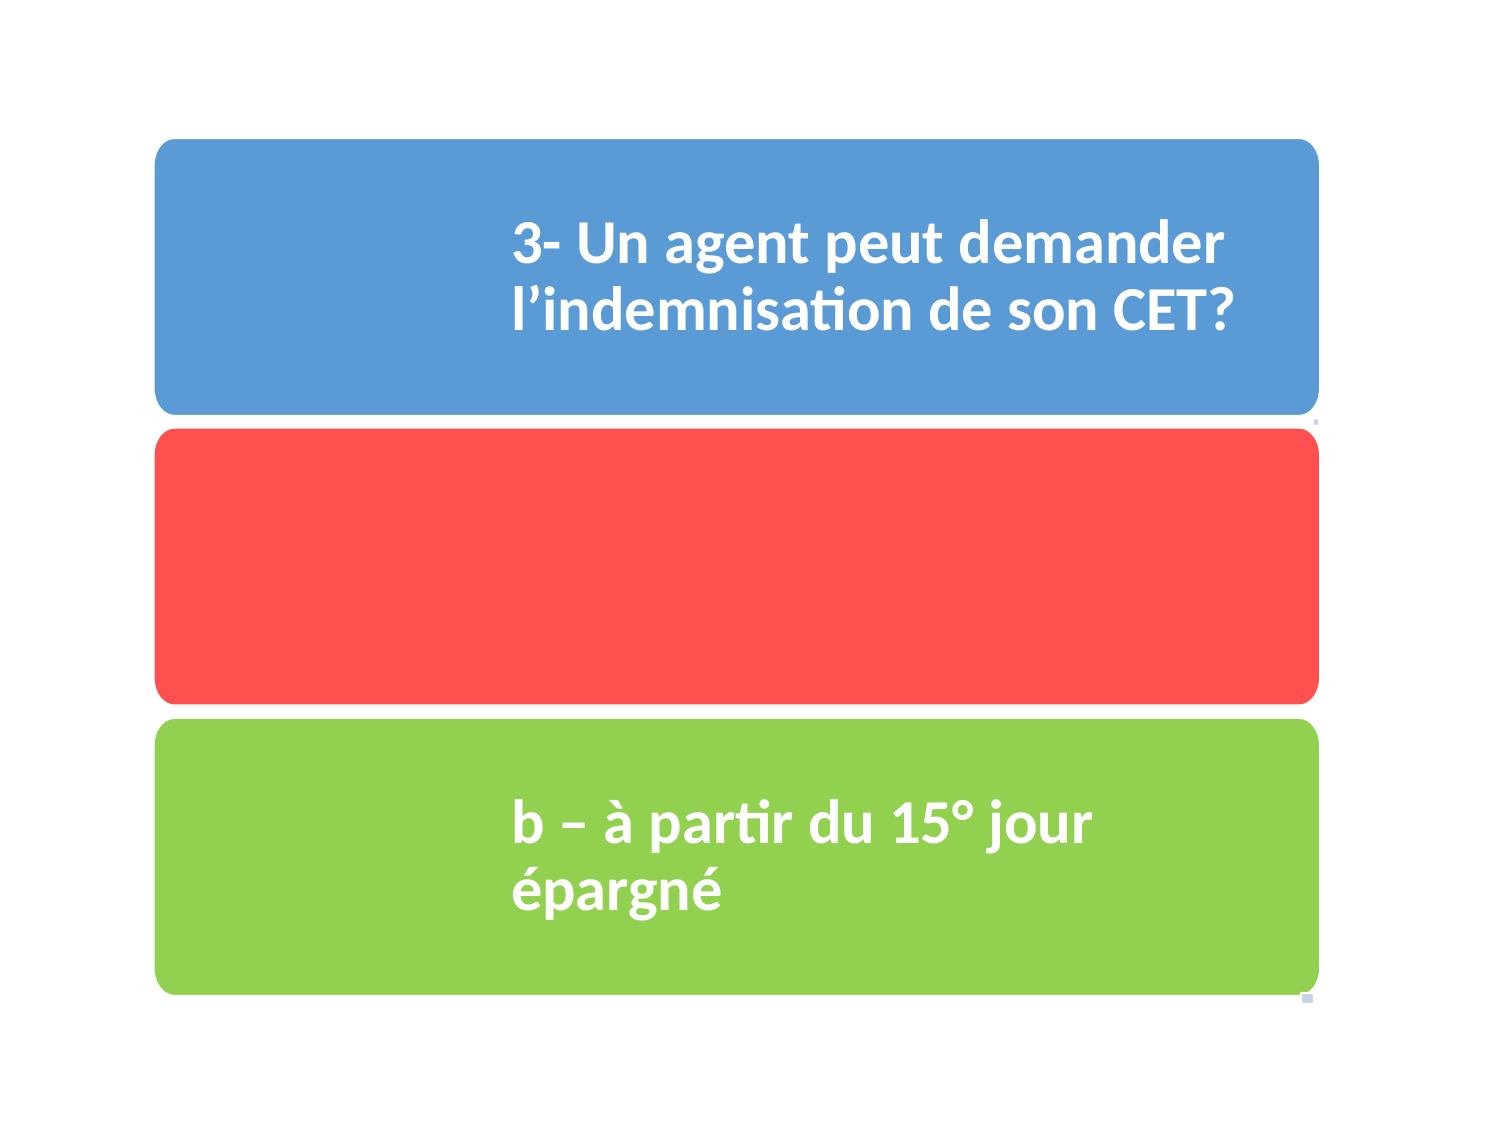

3- Un agent peut demander l’indemnisation de son CET?
b – à partir du 15° jour épargné